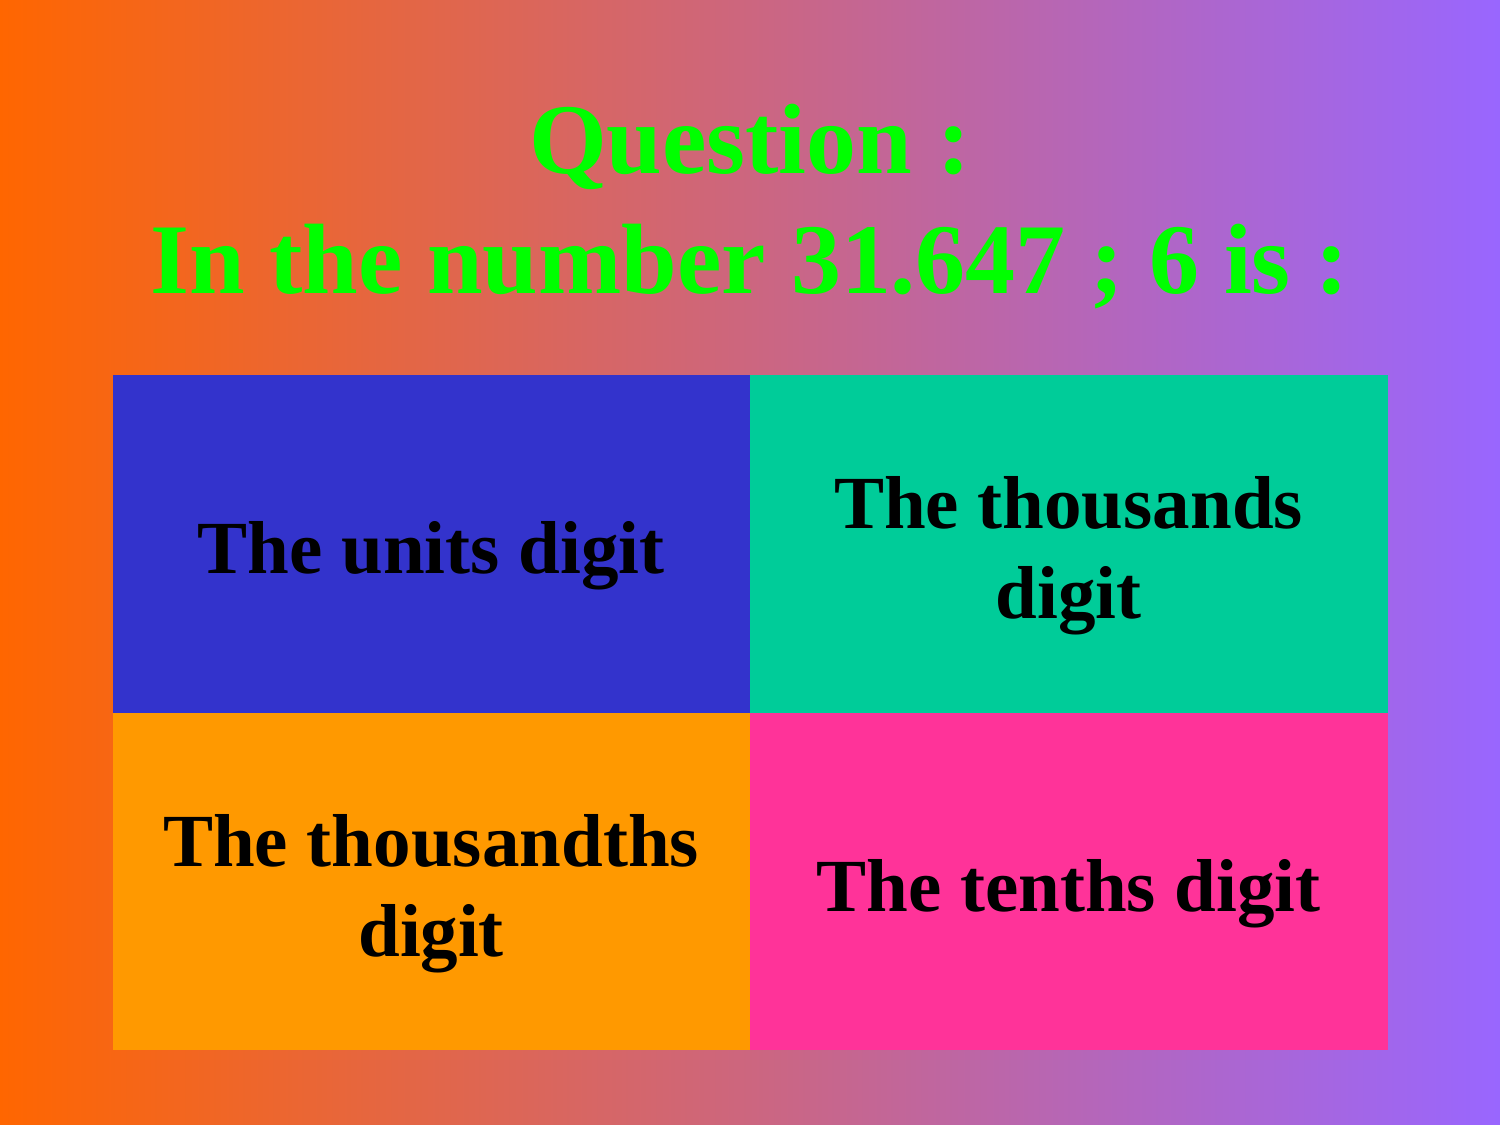

# Question : In the number 31.647 ; 6 is :
| The units digit | The thousands digit |
| --- | --- |
| The thousandths digit | The tenths digit |